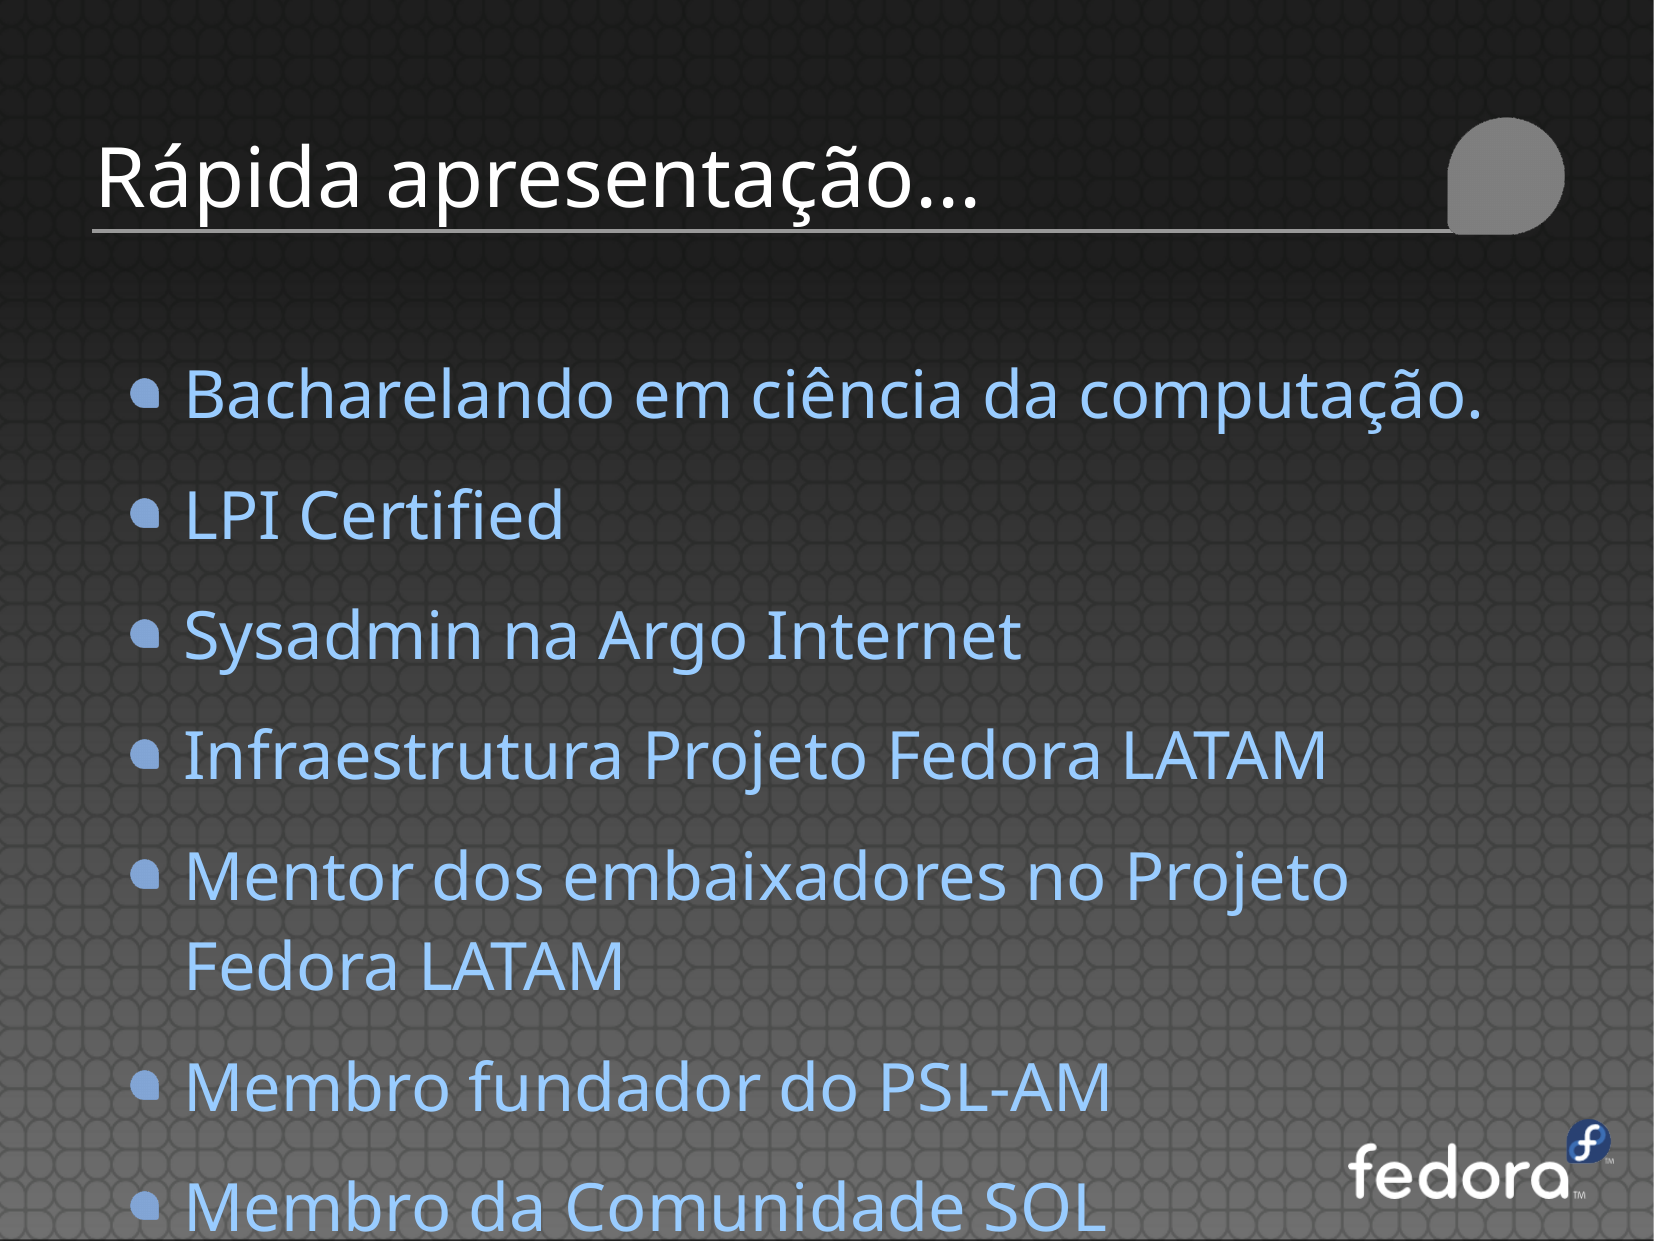

# Rápida apresentação...
Bacharelando em ciência da computação.
LPI Certified
Sysadmin na Argo Internet
Infraestrutura Projeto Fedora LATAM
Mentor dos embaixadores no Projeto Fedora LATAM
Membro fundador do PSL-AM
Membro da Comunidade SOL